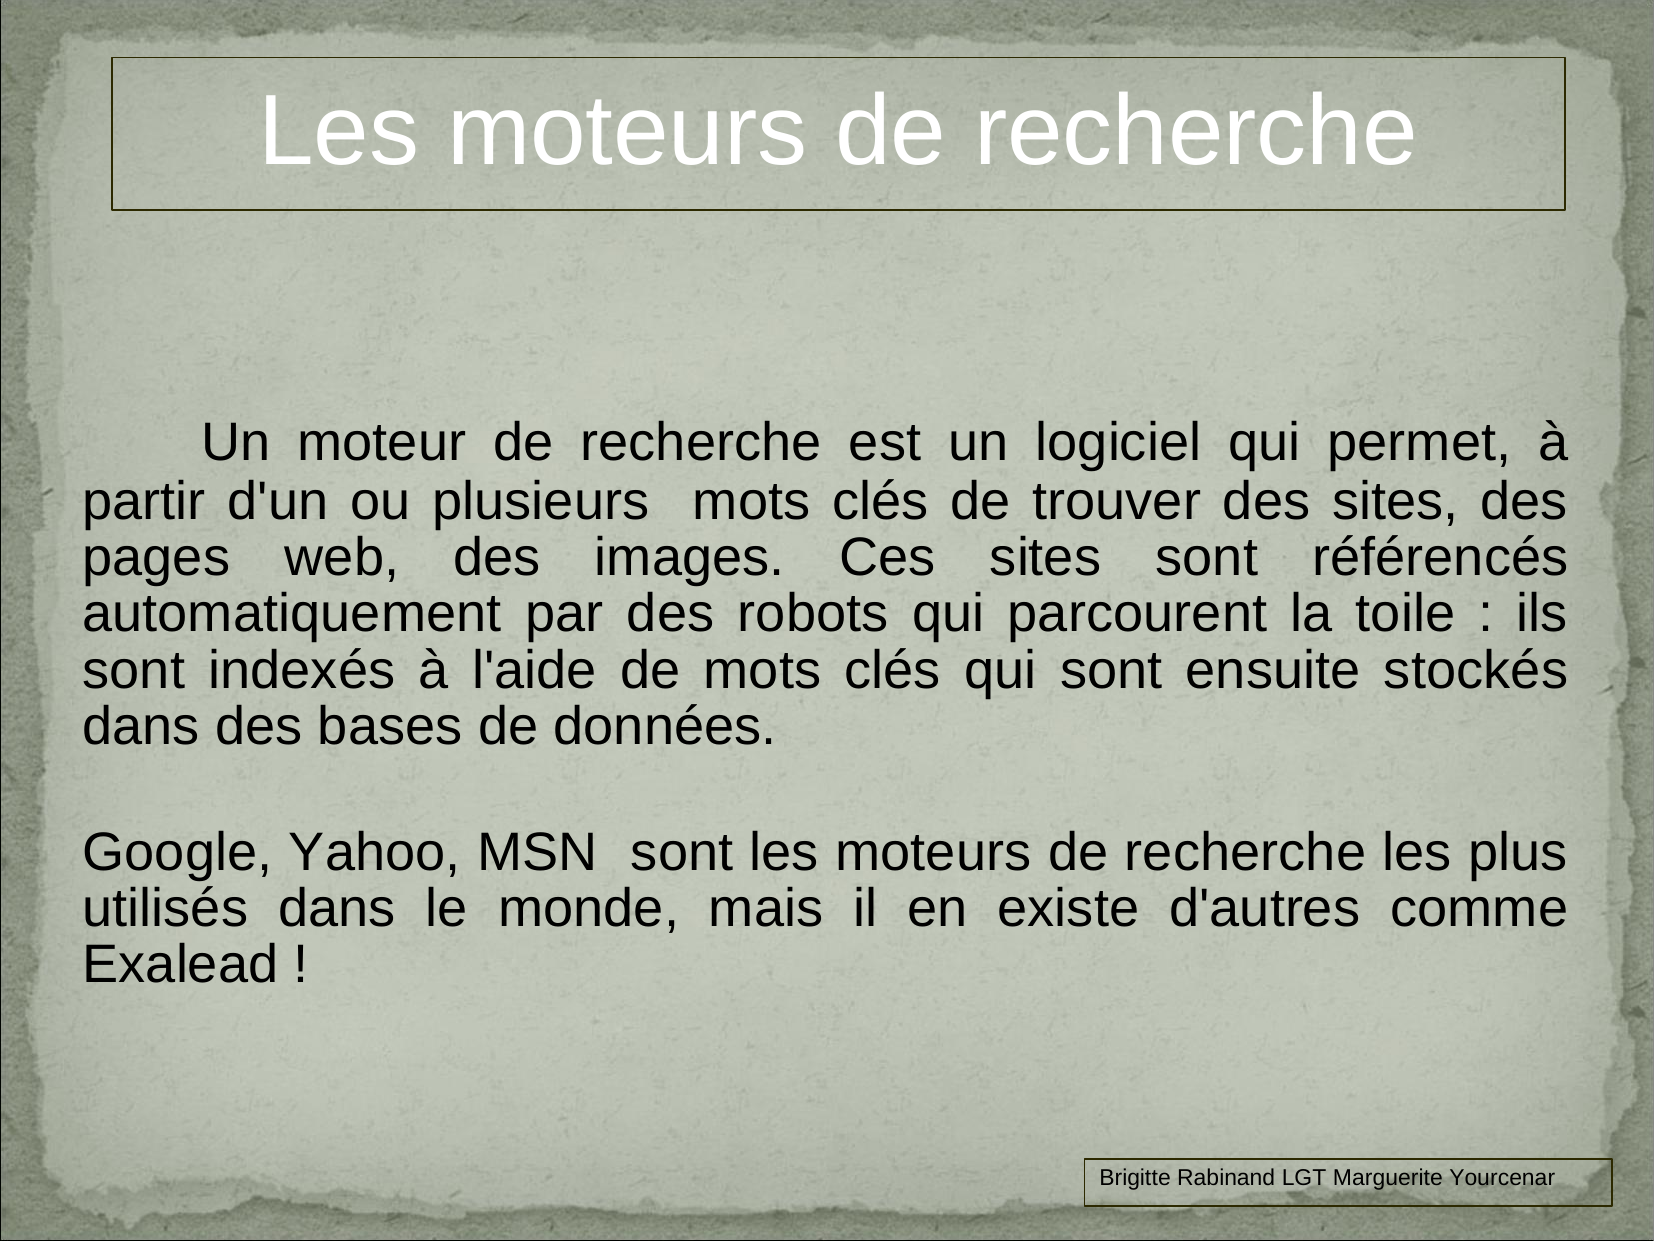

Les moteurs de recherche
	Un moteur de recherche est un logiciel qui permet, à partir d'un ou plusieurs mots clés de trouver des sites, des pages web, des images. Ces sites sont référencés automatiquement par des robots qui parcourent la toile : ils sont indexés à l'aide de mots clés qui sont ensuite stockés dans des bases de données.
Google, Yahoo, MSN sont les moteurs de recherche les plus utilisés dans le monde, mais il en existe d'autres comme Exalead !
Brigitte Rabinand LGT Marguerite Yourcenar